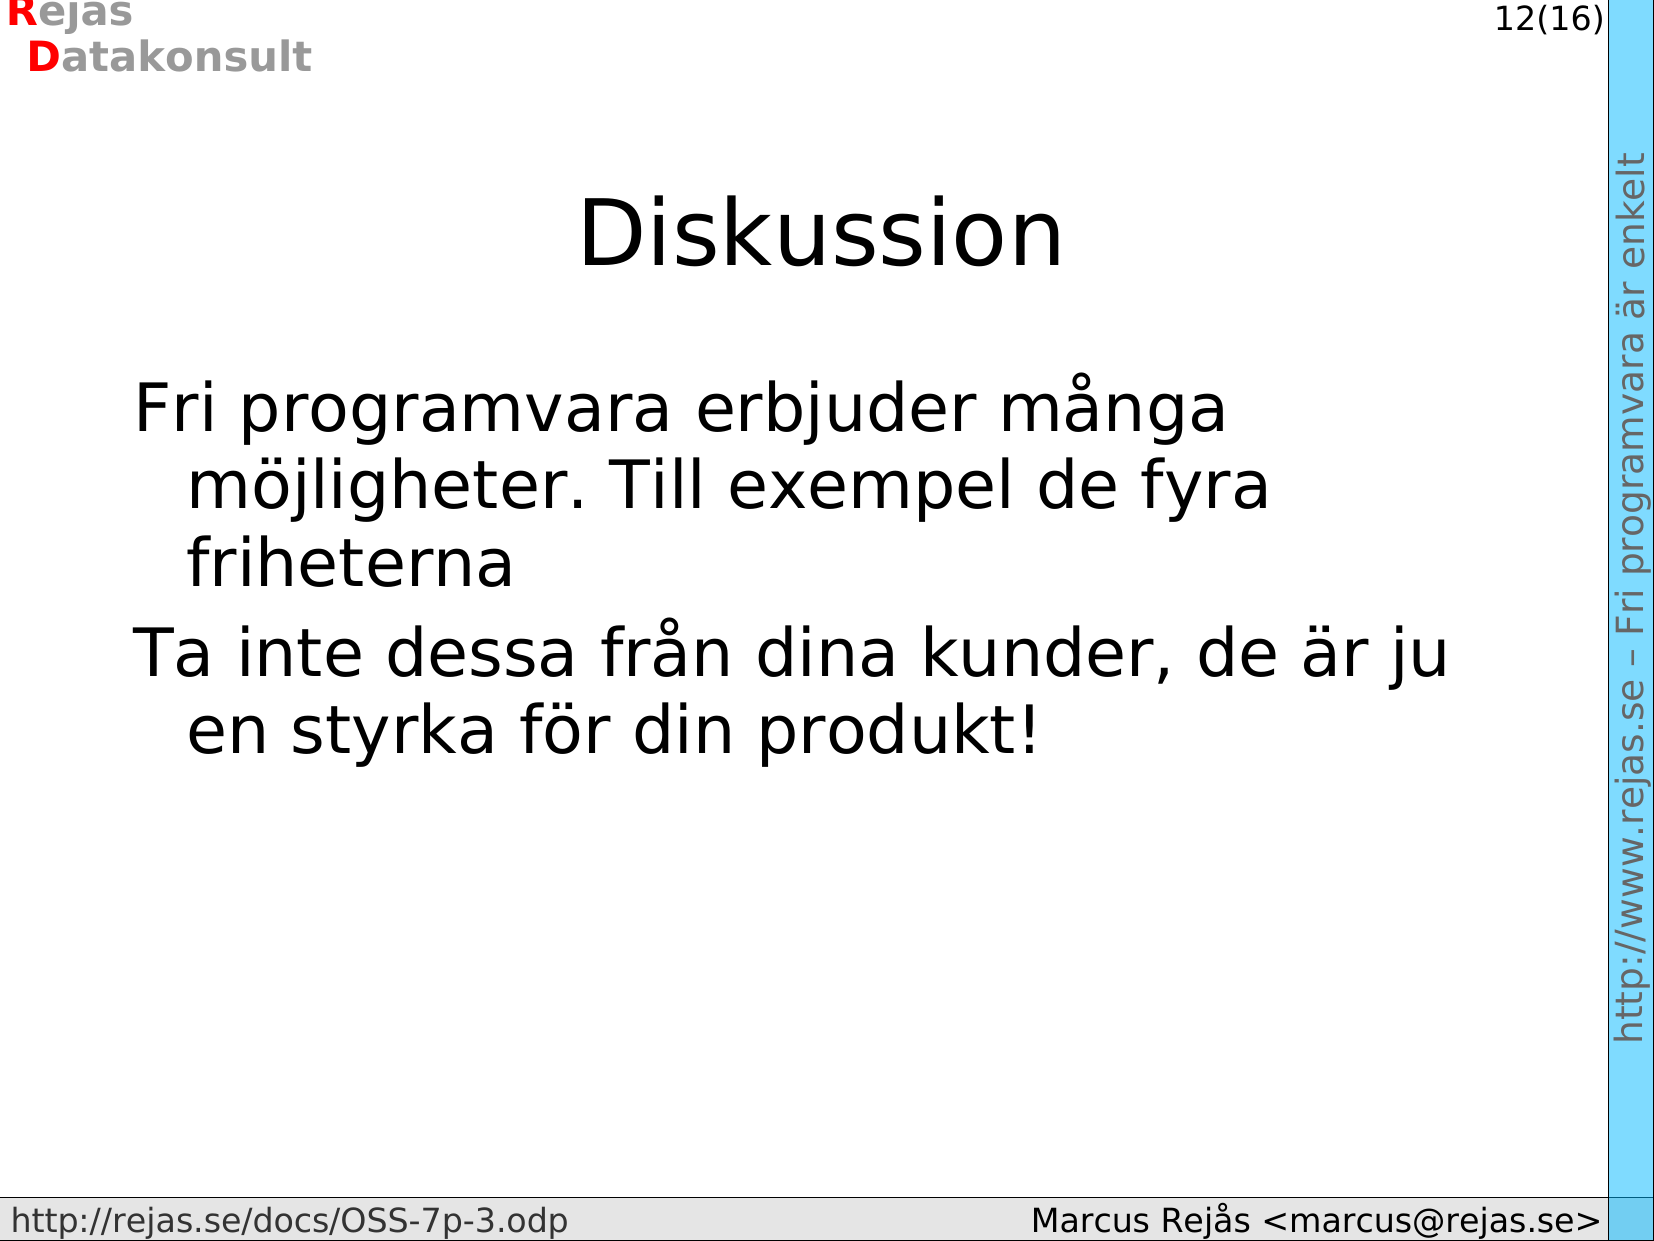

# Diskussion
Fri programvara erbjuder många möjligheter. Till exempel de fyra friheterna
Ta inte dessa från dina kunder, de är ju en styrka för din produkt!